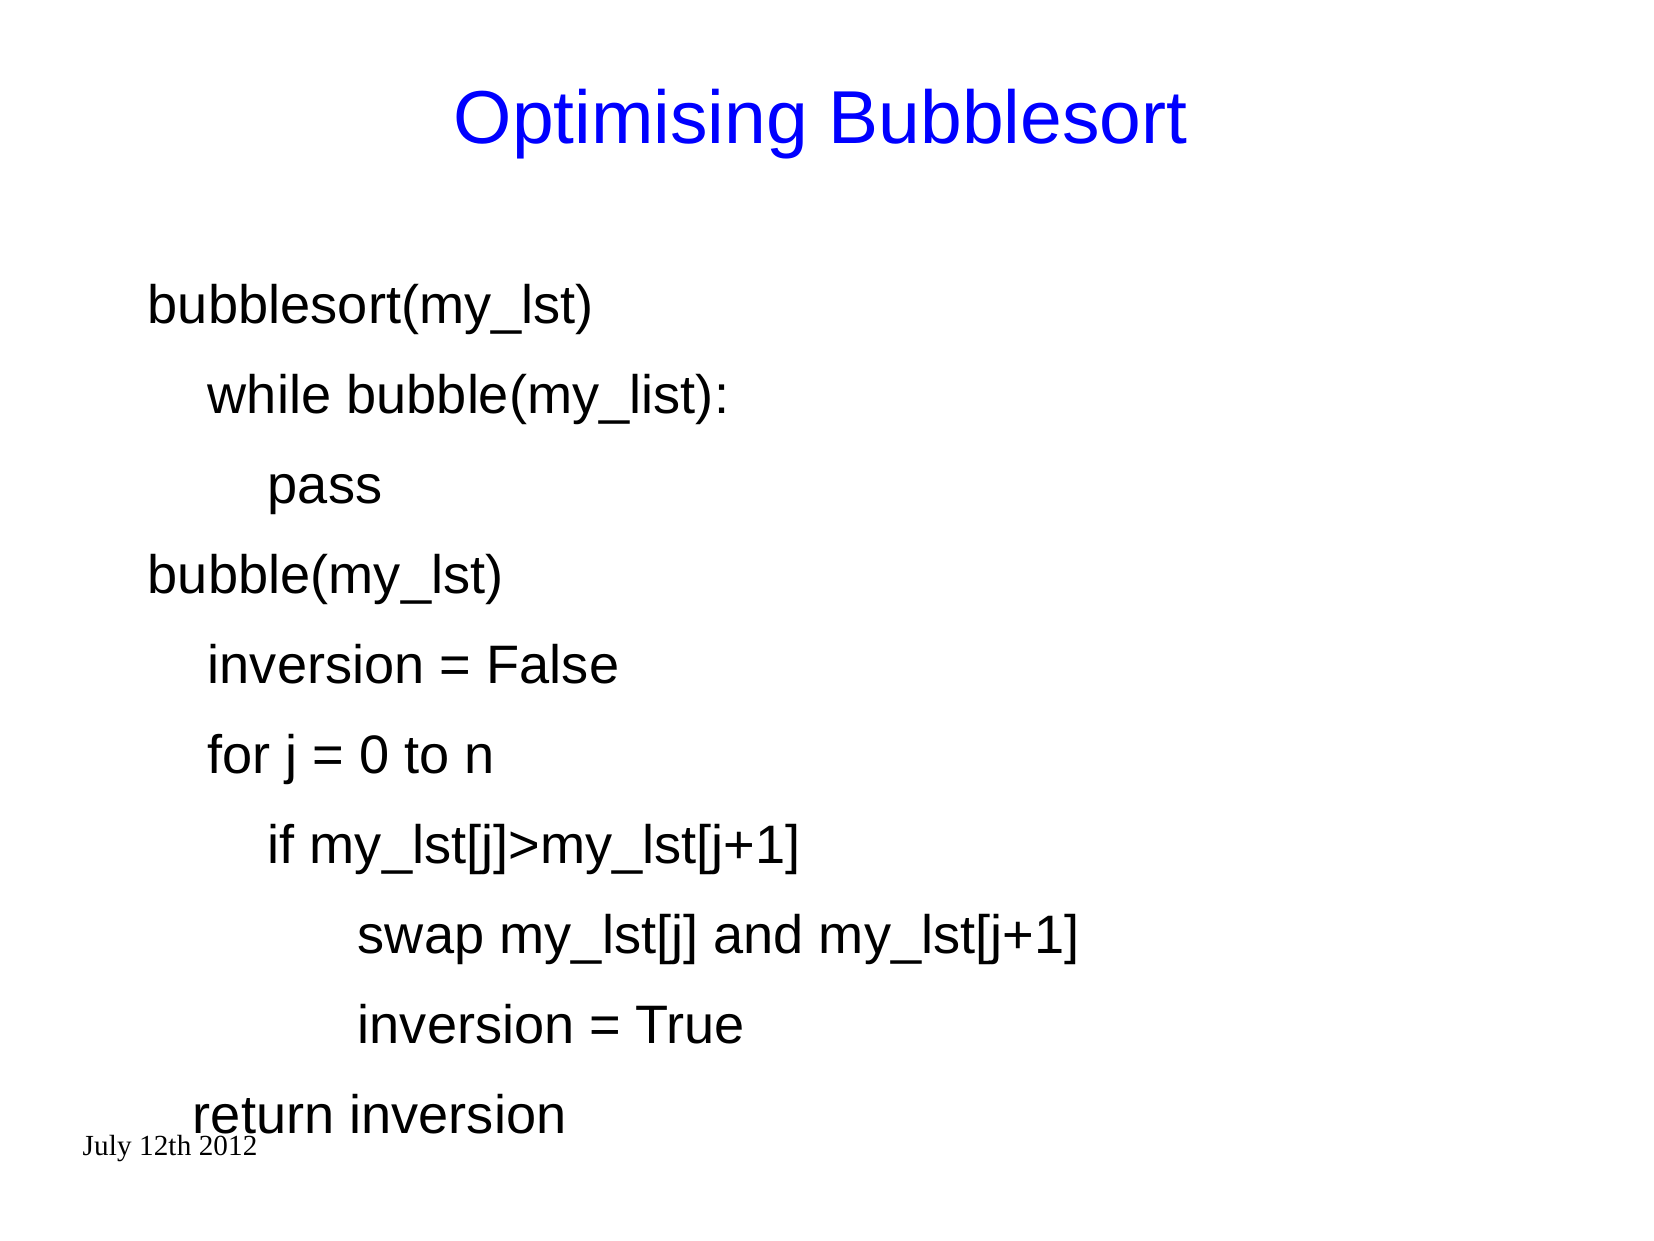

# Optimising Bubblesort
bubblesort(my_lst)
 while bubble(my_list):
 pass
bubble(my_lst)
 inversion = False
 for j = 0 to n
 if my_lst[j]>my_lst[j+1]
 swap my_lst[j] and my_lst[j+1]
 inversion = True
 return inversion
July 12th 2012